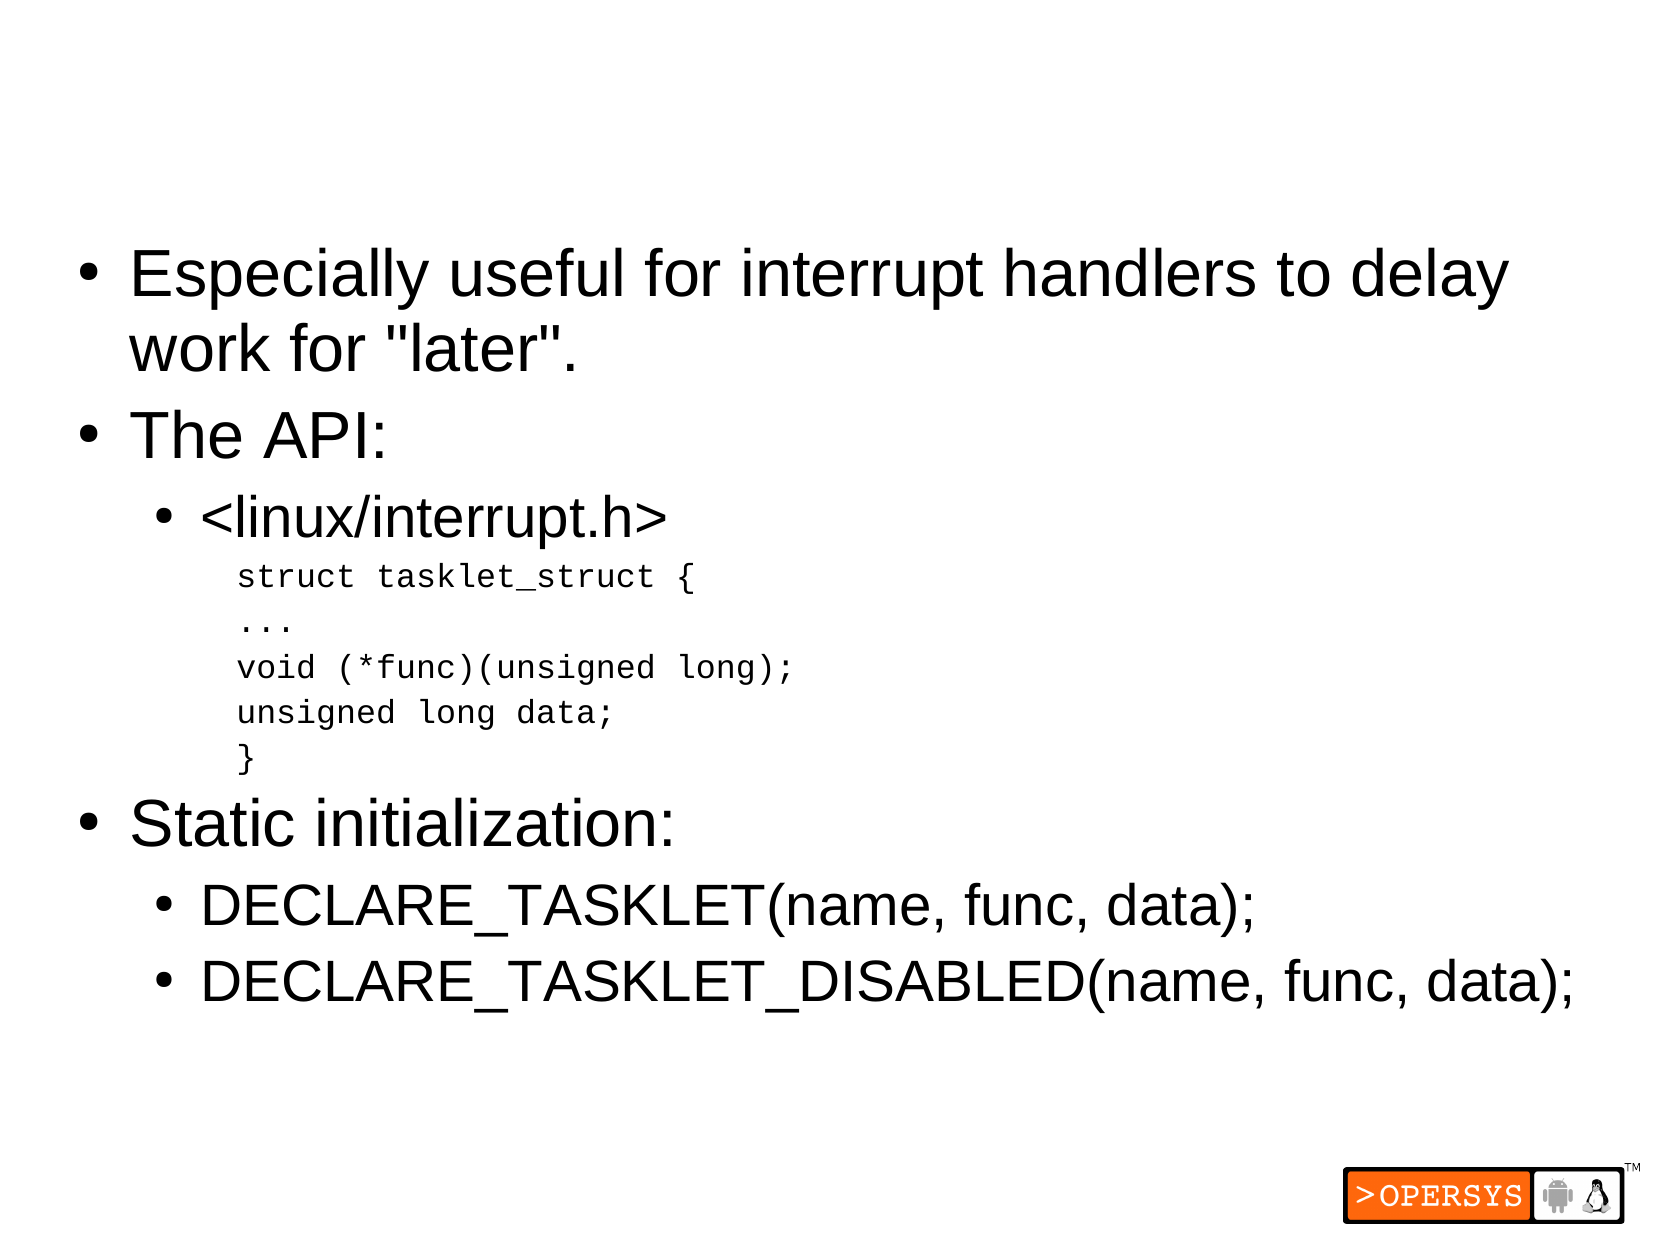

# Especially useful for interrupt handlers to delay work for "later".
The API:
<linux/interrupt.h>
struct tasklet_struct {
...
void (*func)(unsigned long);
unsigned long data;
}
Static initialization:
DECLARE_TASKLET(name, func, data);
DECLARE_TASKLET_DISABLED(name, func, data);